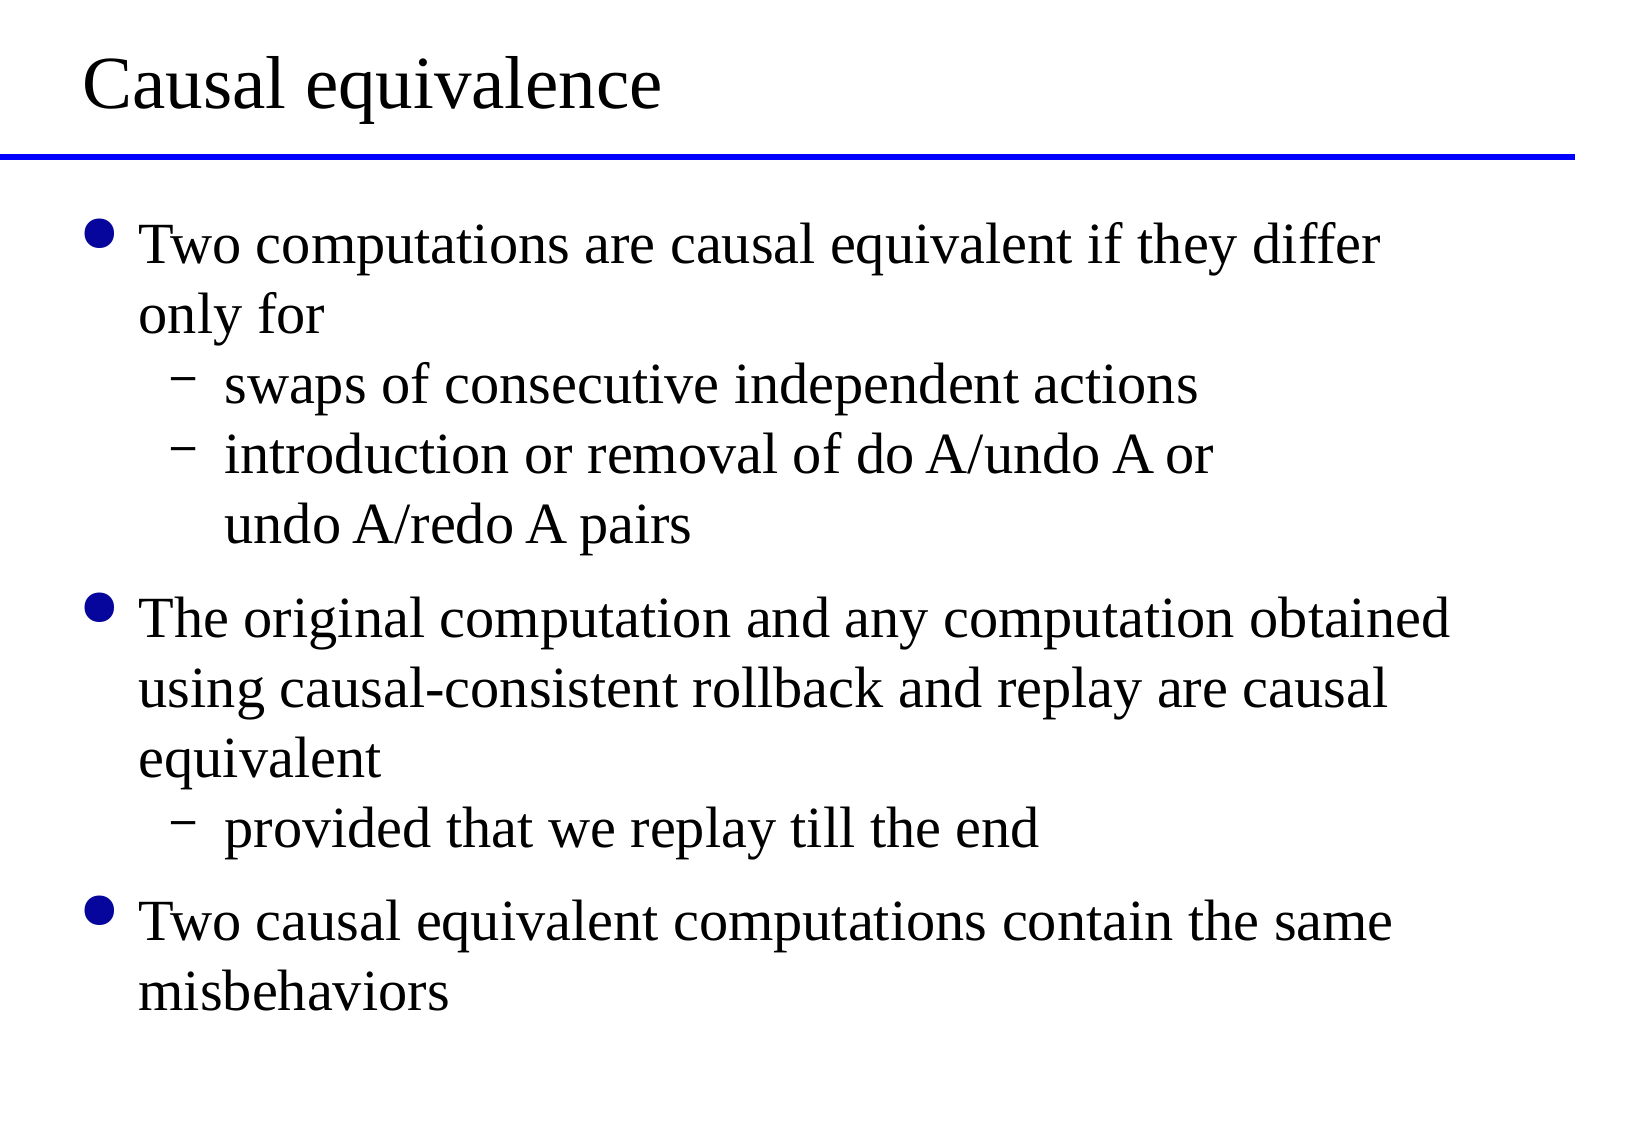

# Causal equivalence
Two computations are causal equivalent if they differ only for
swaps of consecutive independent actions
introduction or removal of do A/undo A or
undo A/redo A pairs
The original computation and any computation obtained using causal-consistent rollback and replay are causal equivalent
provided that we replay till the end
Two causal equivalent computations contain the same misbehaviors